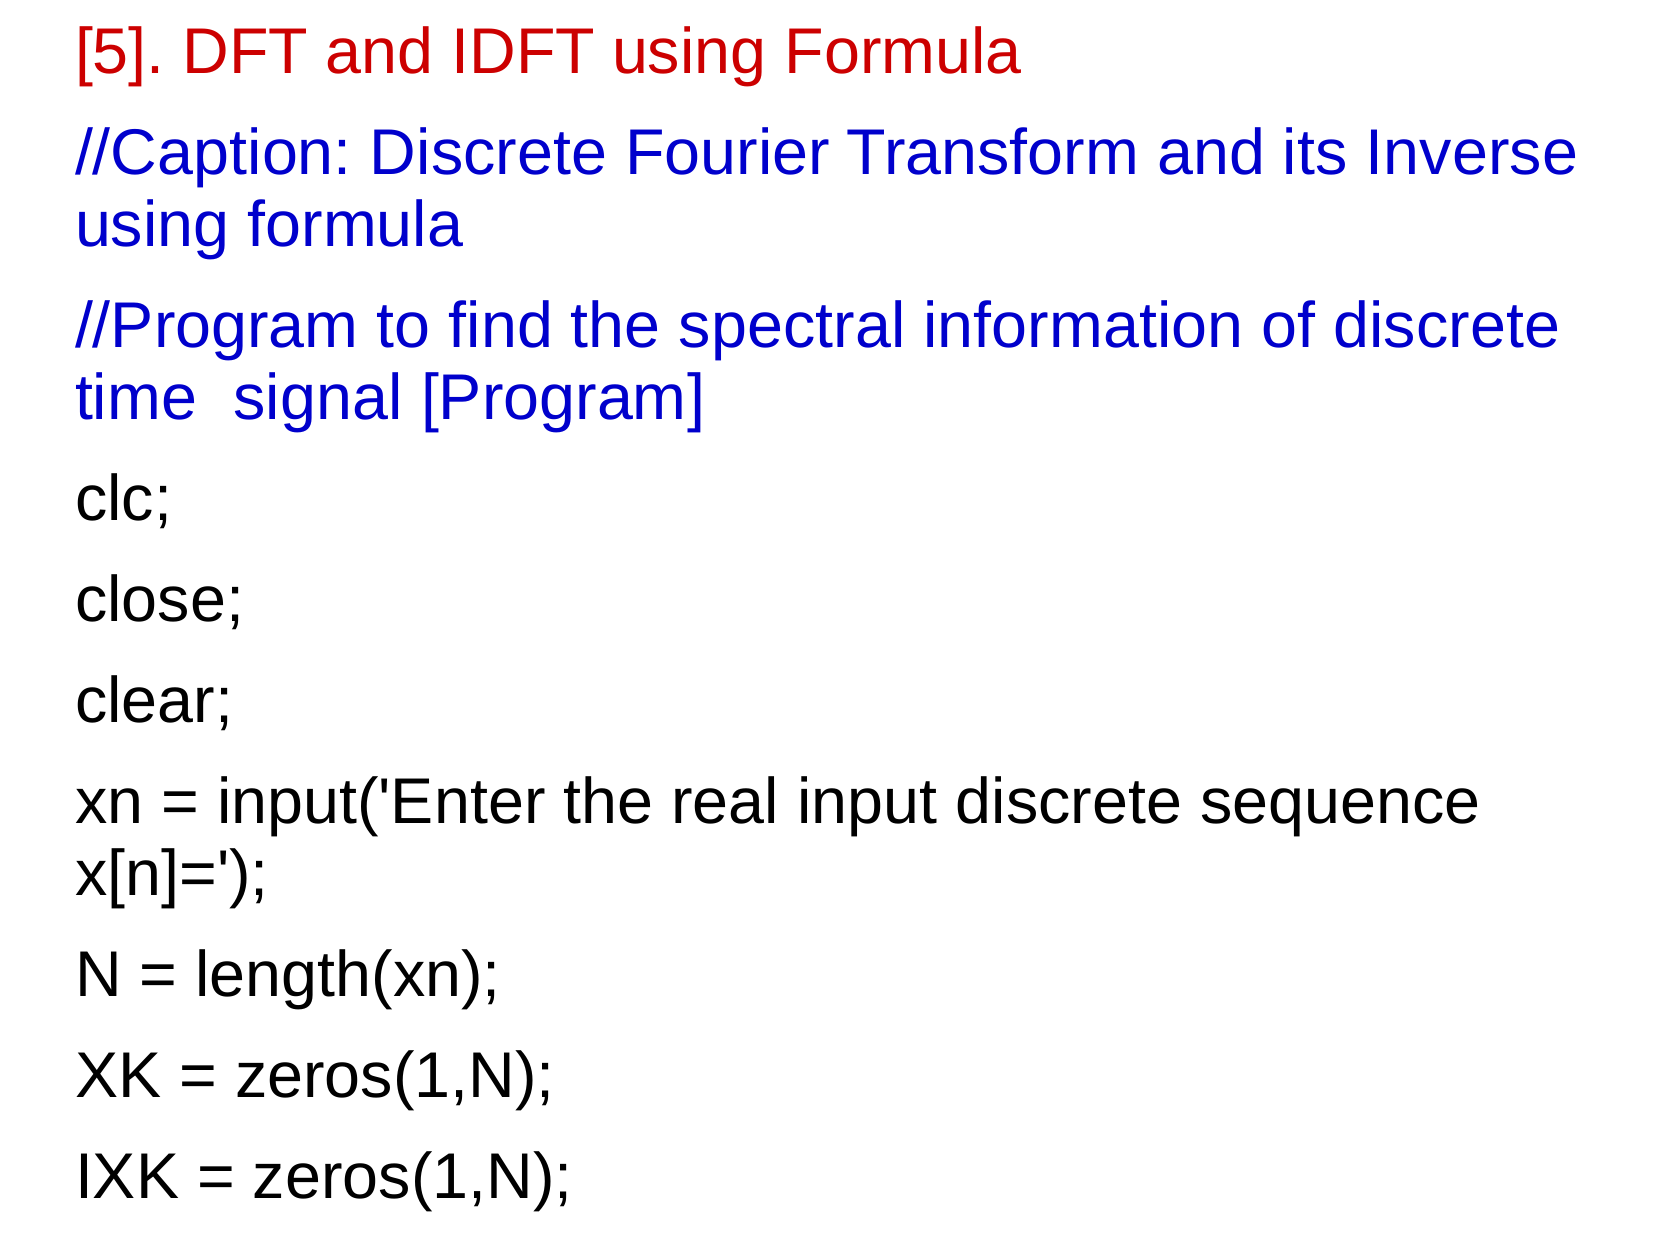

# [5]. DFT and IDFT using Formula
//Caption: Discrete Fourier Transform and its Inverse using formula
//Program to find the spectral information of discrete time signal [Program]
clc;
close;
clear;
xn = input('Enter the real input discrete sequence x[n]=');
N = length(xn);
XK = zeros(1,N);
IXK = zeros(1,N);